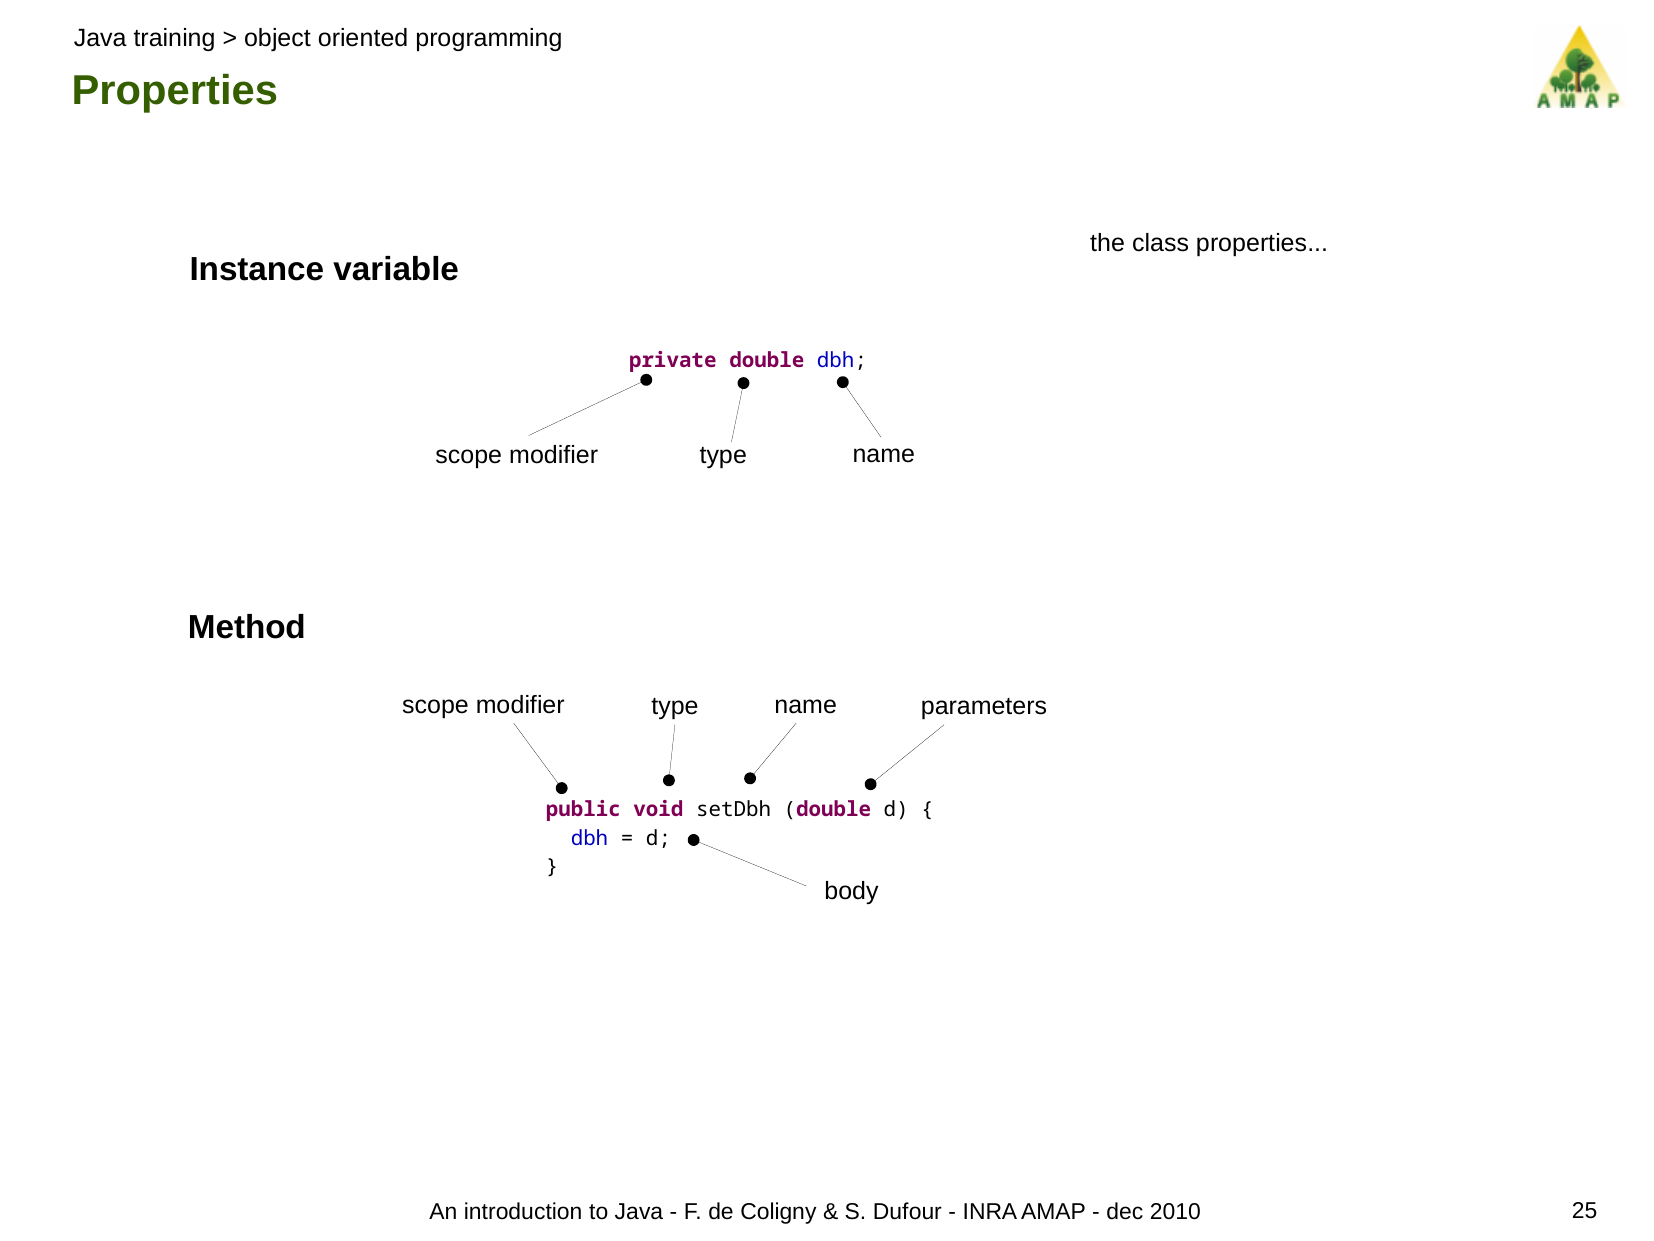

Java training > object oriented programming
Properties
the class properties...
Instance variable
private double dbh;
name
type
scope modifier
Method
name
scope modifier
type
parameters
public void setDbh (double d) {
 dbh = d;
}
body
25